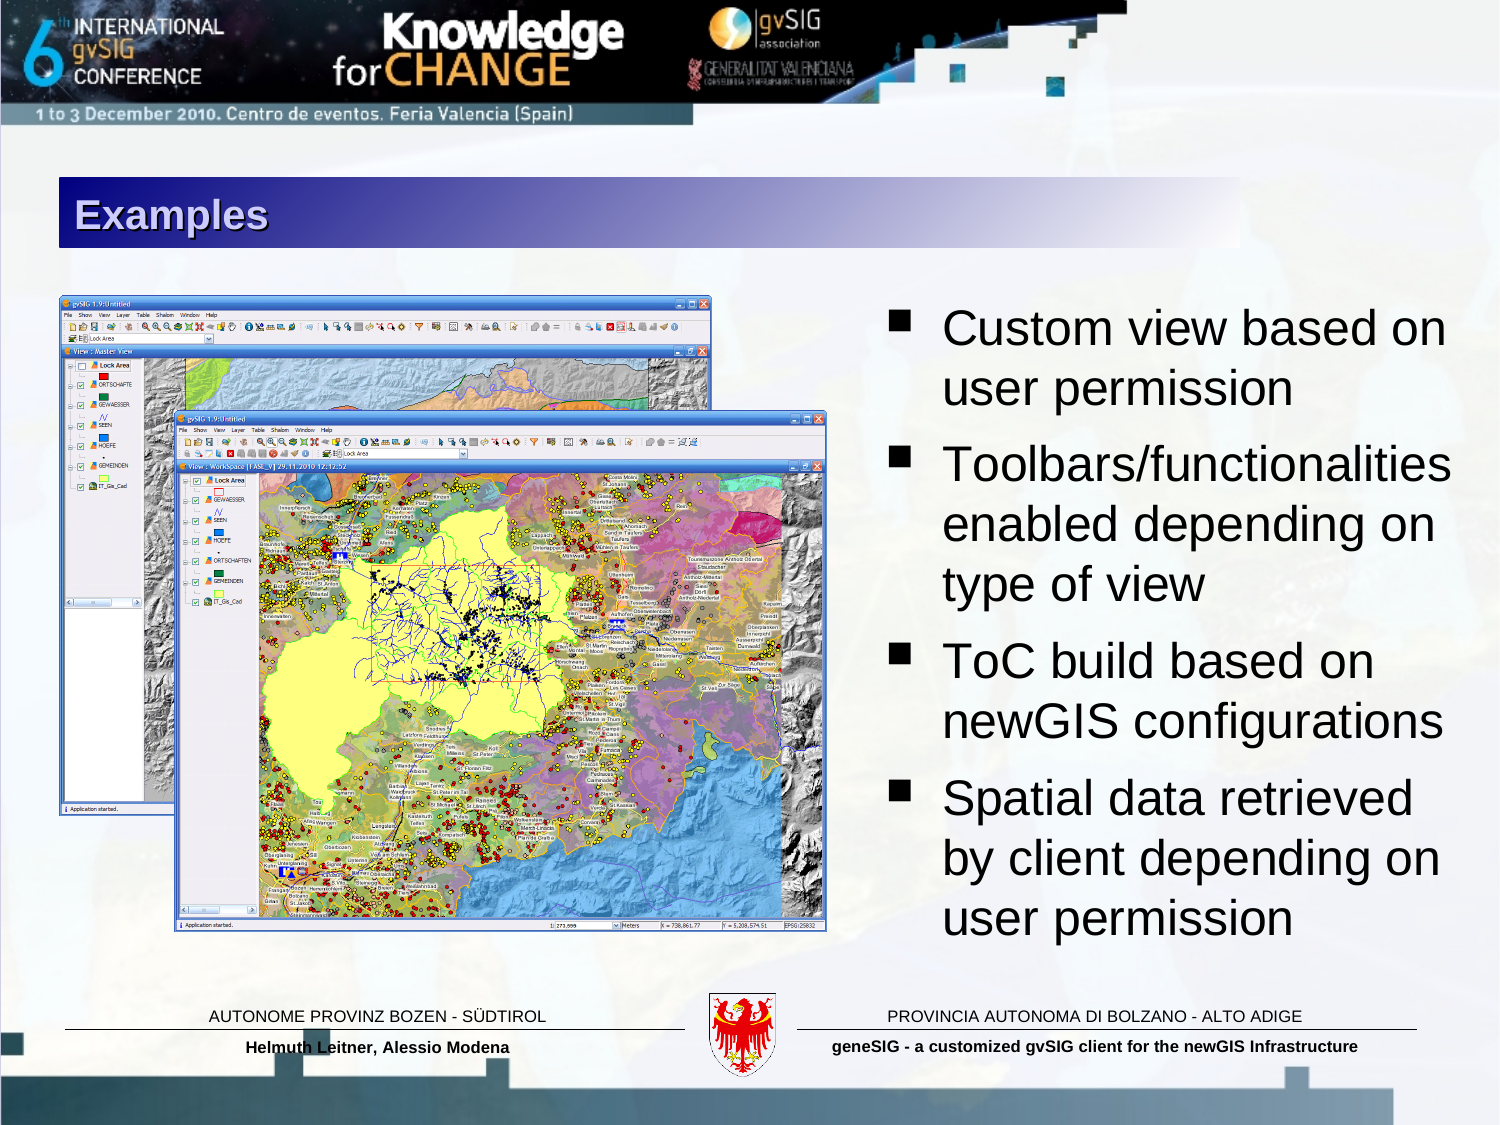

Examples
# Custom view based on user permission
Toolbars/functionalities enabled depending on type of view
ToC build based on newGIS configurations
Spatial data retrieved by client depending on user permission